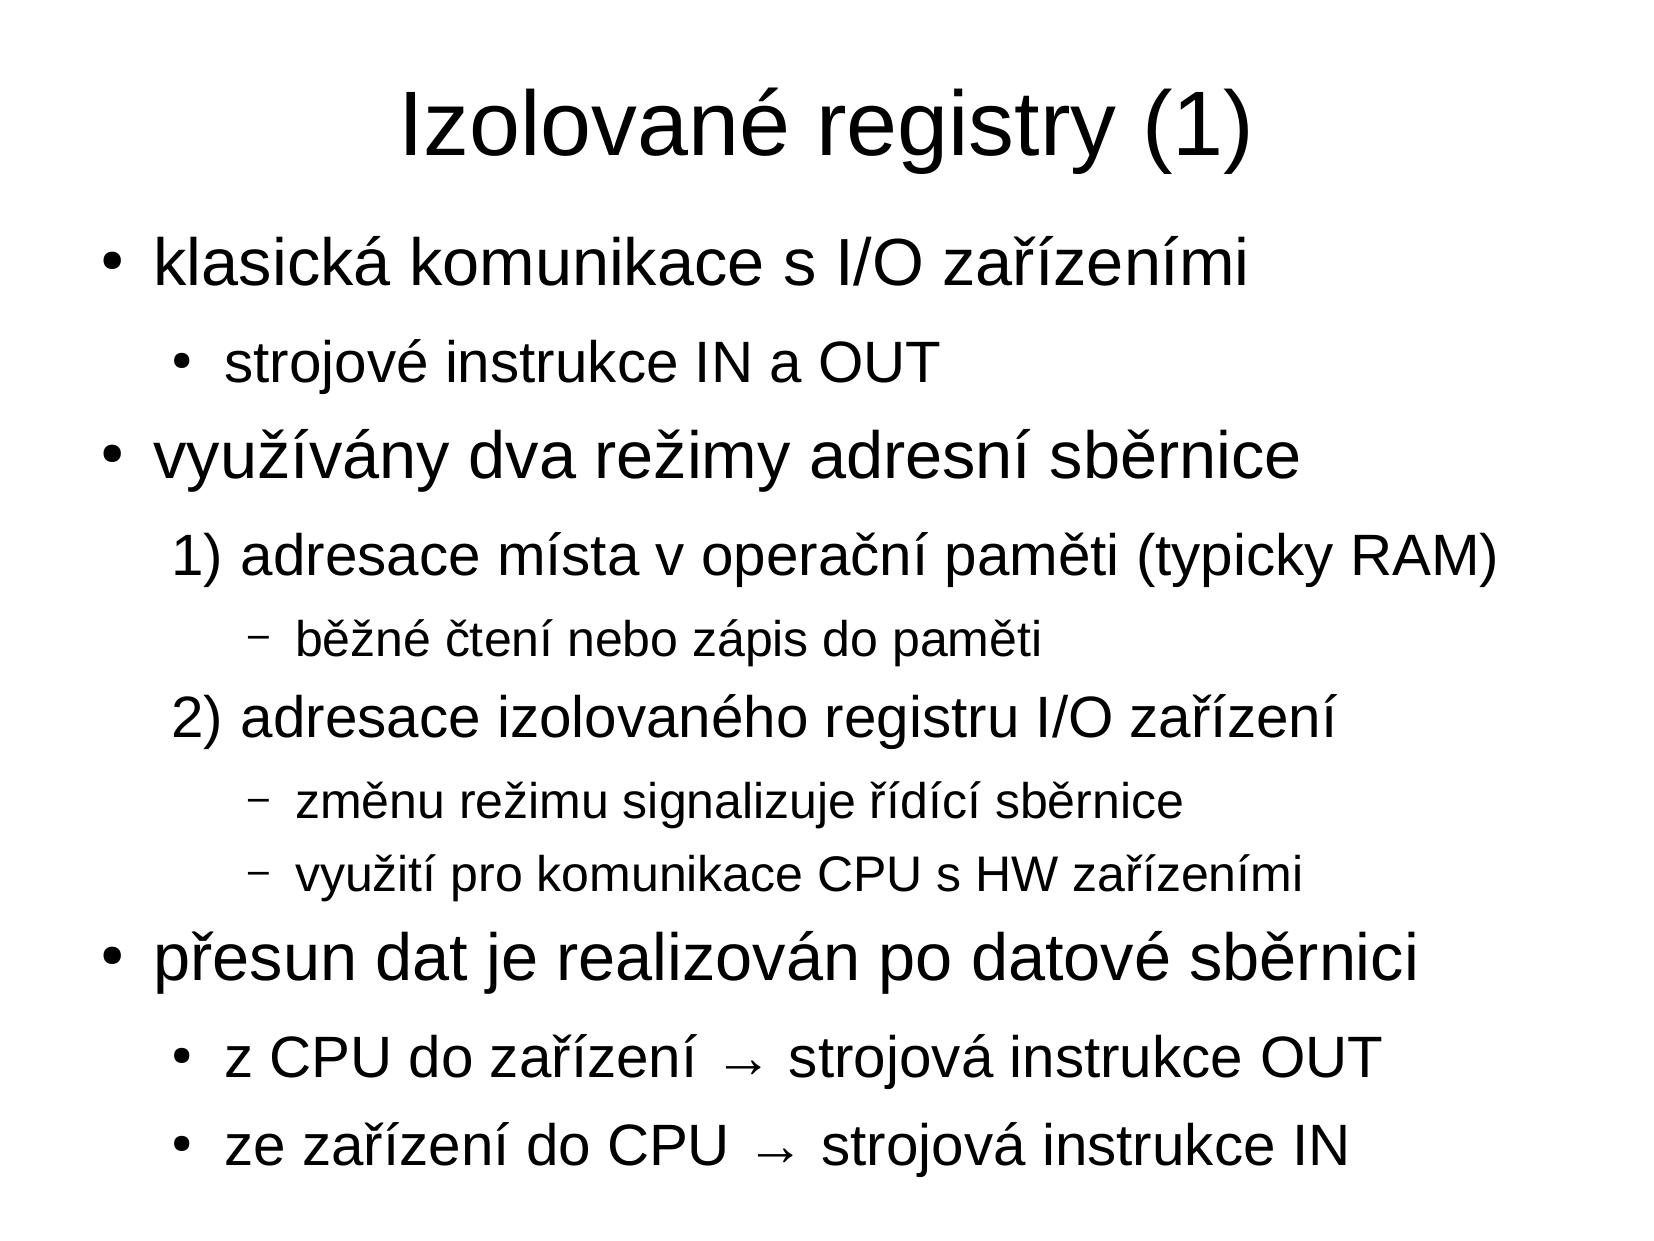

# Izolované registry (1)
klasická komunikace s I/O zařízeními
strojové instrukce IN a OUT
využívány dva režimy adresní sběrnice
 adresace místa v operační paměti (typicky RAM)
běžné čtení nebo zápis do paměti
 adresace izolovaného registru I/O zařízení
změnu režimu signalizuje řídící sběrnice
využití pro komunikace CPU s HW zařízeními
přesun dat je realizován po datové sběrnici
z CPU do zařízení → strojová instrukce OUT
ze zařízení do CPU → strojová instrukce IN